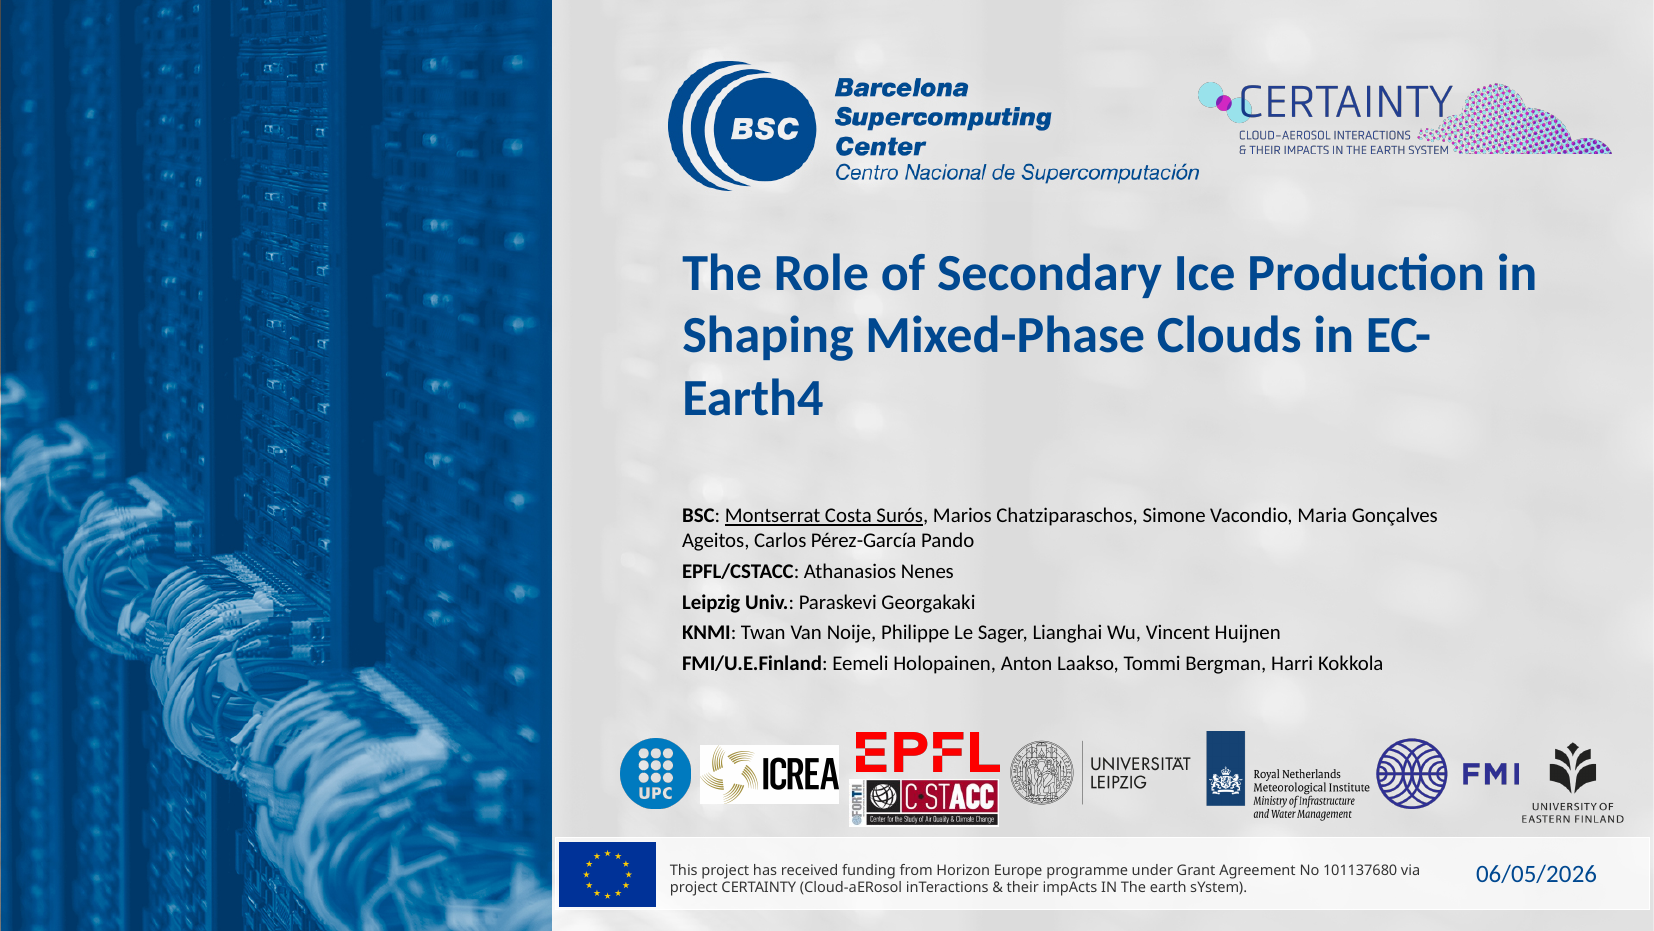

The Role of Secondary Ice Production in Shaping Mixed-Phase Clouds in EC-Earth4
BSC: Montserrat Costa Surós, Marios Chatziparaschos, Simone Vacondio, Maria Gonçalves Ageitos, Carlos Pérez-García Pando
EPFL/CSTACC: Athanasios Nenes
Leipzig Univ.: Paraskevi Georgakaki
KNMI: Twan Van Noije, Philippe Le Sager, Lianghai Wu, Vincent Huijnen
FMI/U.E.Finland: Eemeli Holopainen, Anton Laakso, Tommi Bergman, Harri Kokkola
This project has received funding from Horizon Europe programme under Grant Agreement No 101137680 via project CERTAINTY (Cloud-aERosol inTeractions & their impActs IN The earth sYstem).
06/05/2026